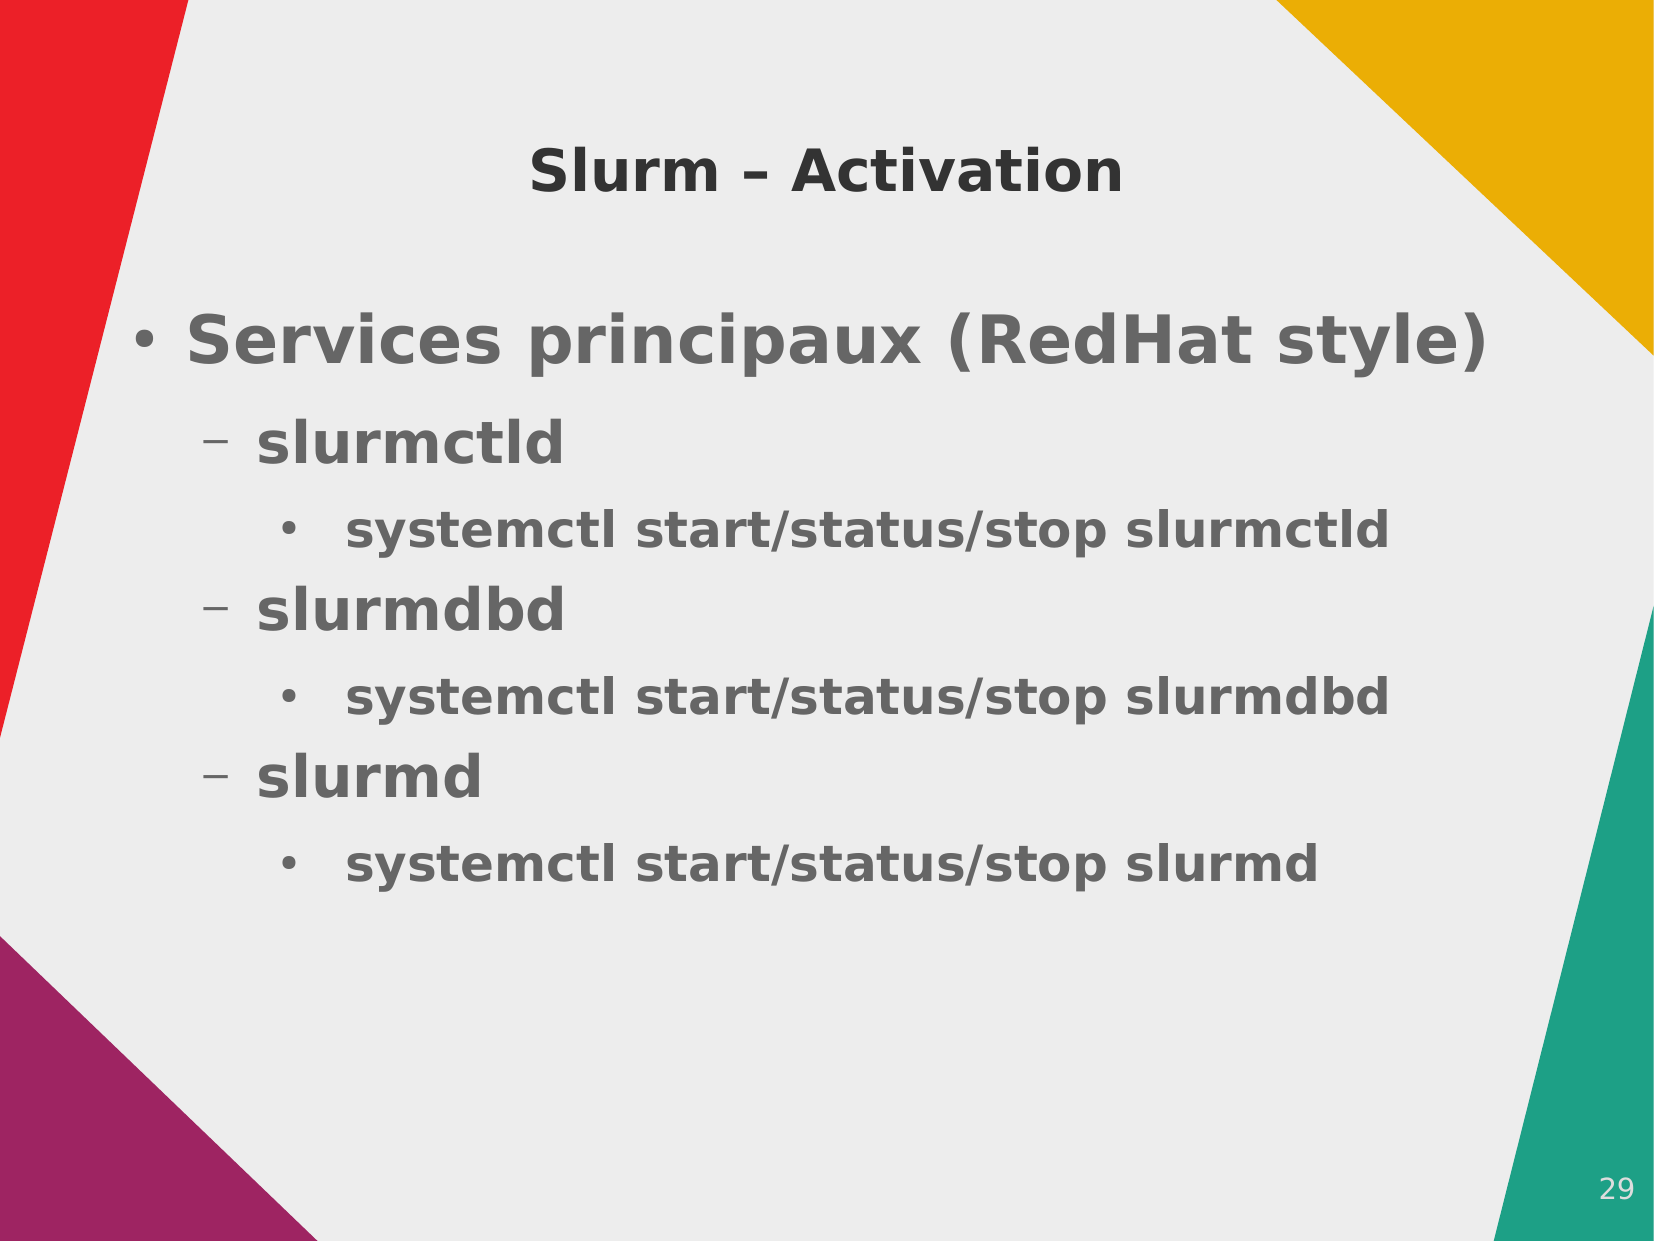

# Slurm – Activation
Services principaux (RedHat style)
slurmctld
 systemctl start/status/stop slurmctld
slurmdbd
 systemctl start/status/stop slurmdbd
slurmd
 systemctl start/status/stop slurmd
29